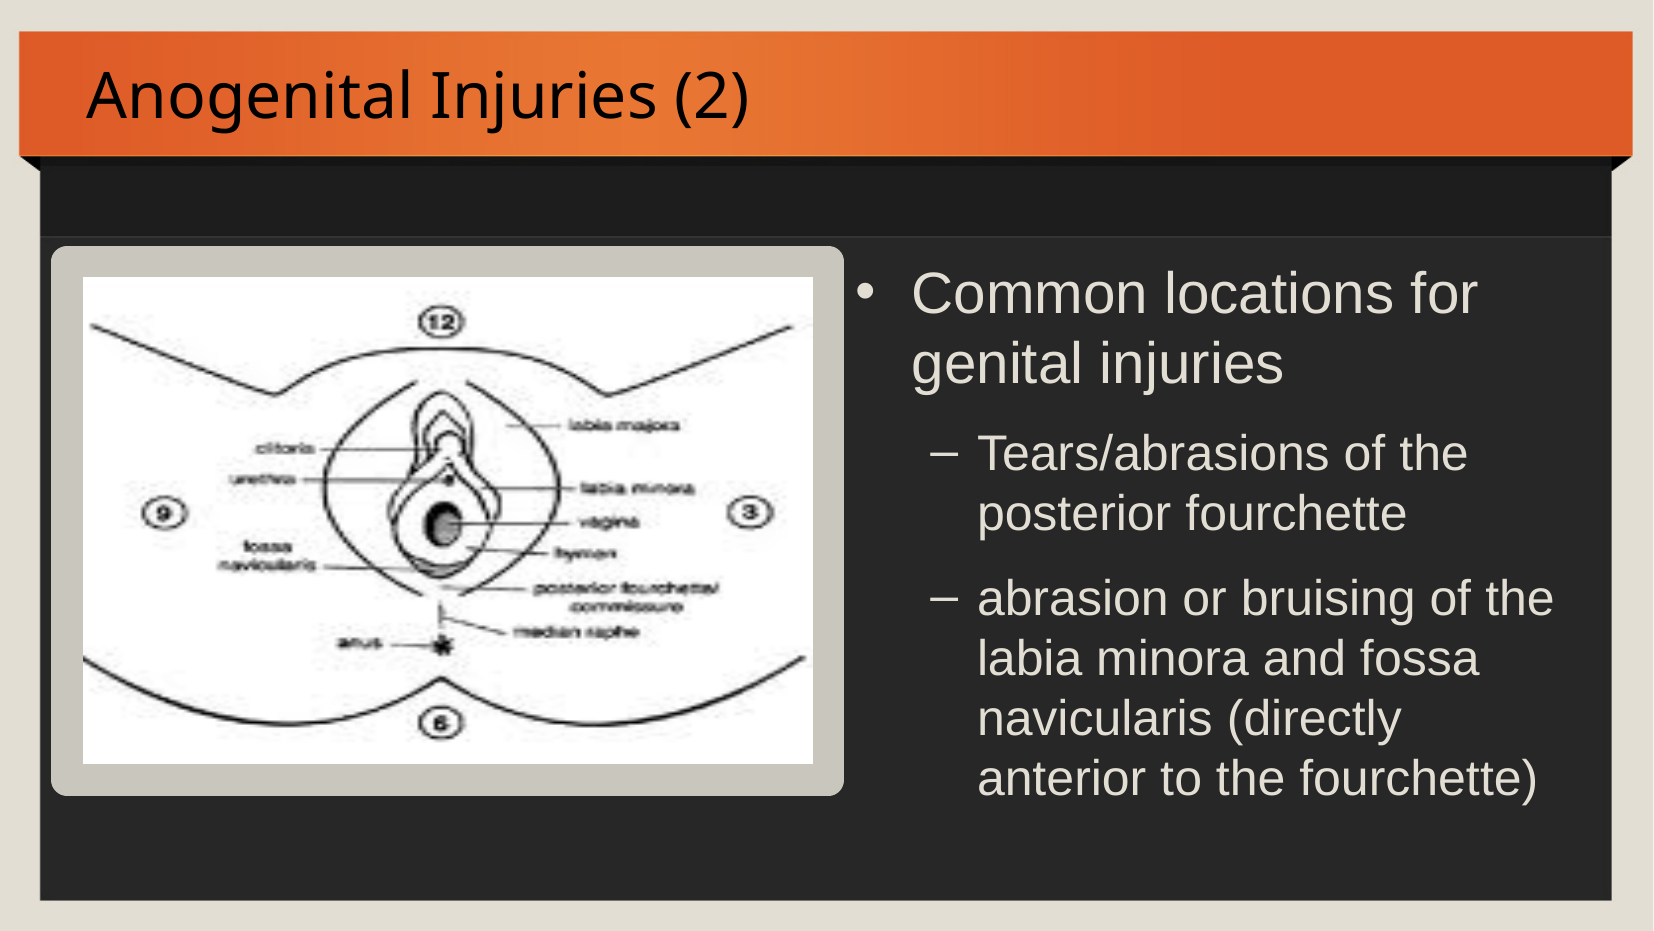

# Anogenital Injuries (2)
Common locations for genital injuries
Tears/abrasions of the posterior fourchette
abrasion or bruising of the labia minora and fossa navicularis (directly anterior to the fourchette)